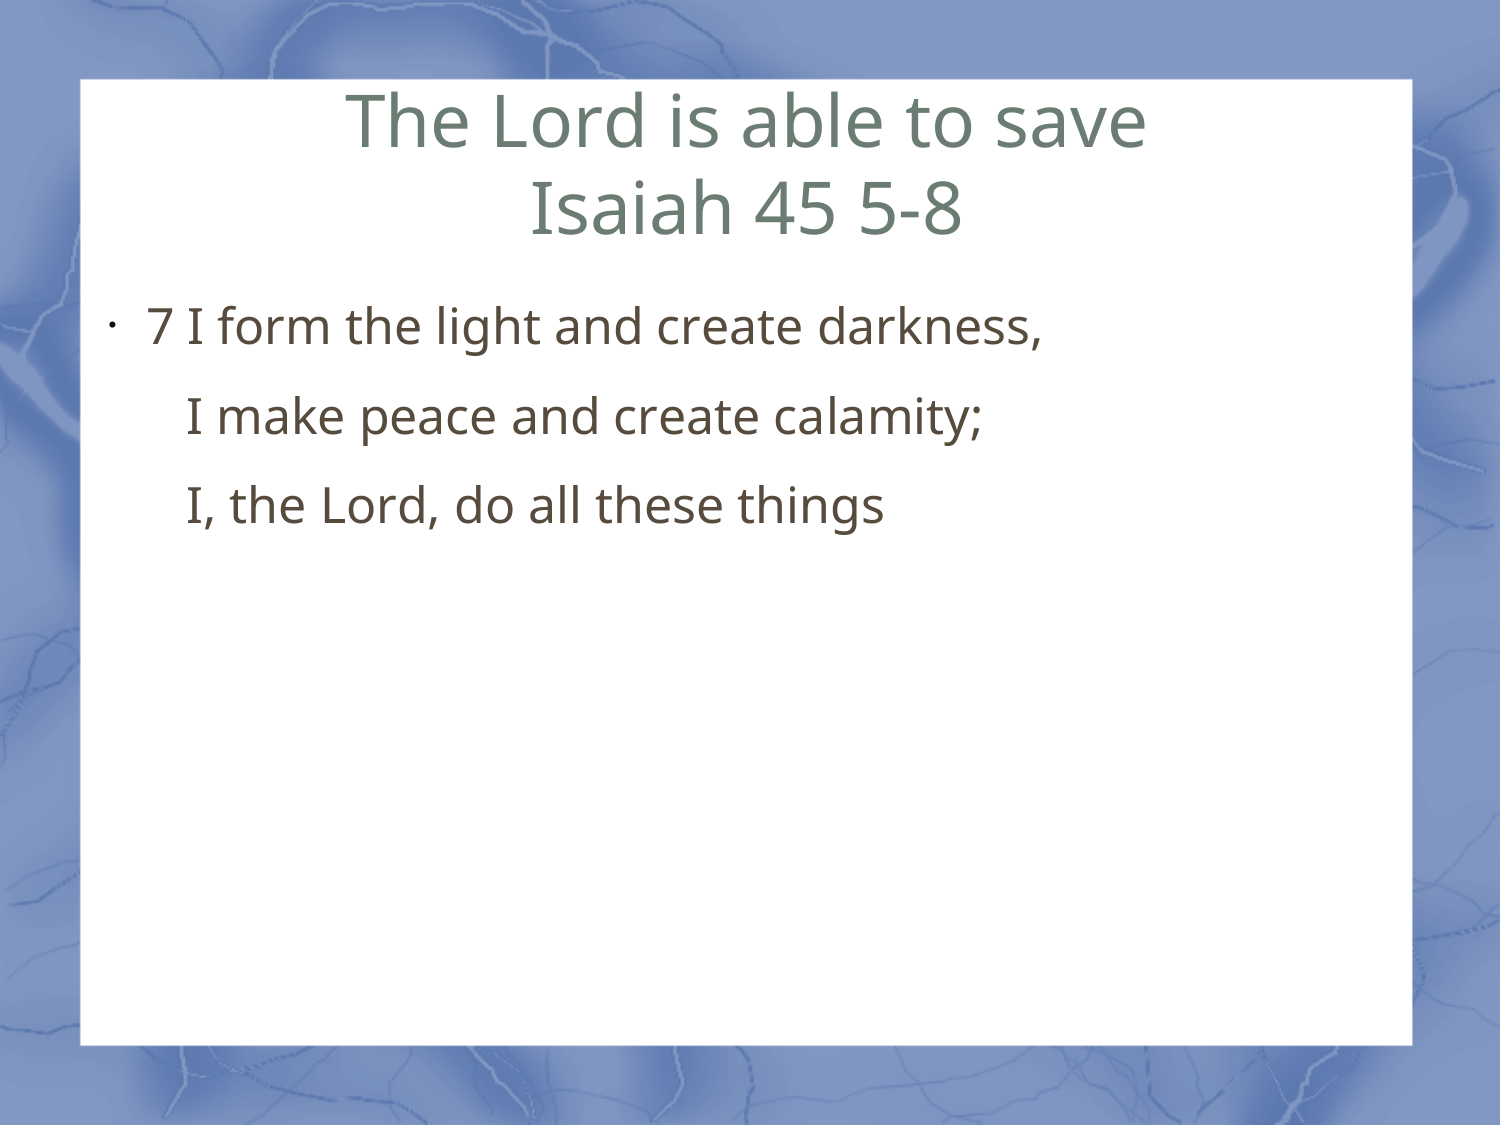

# The Lord is able to save Isaiah 45 5-8
7 I form the light and create darkness,
 I make peace and create calamity;
 I, the Lord, do all these things